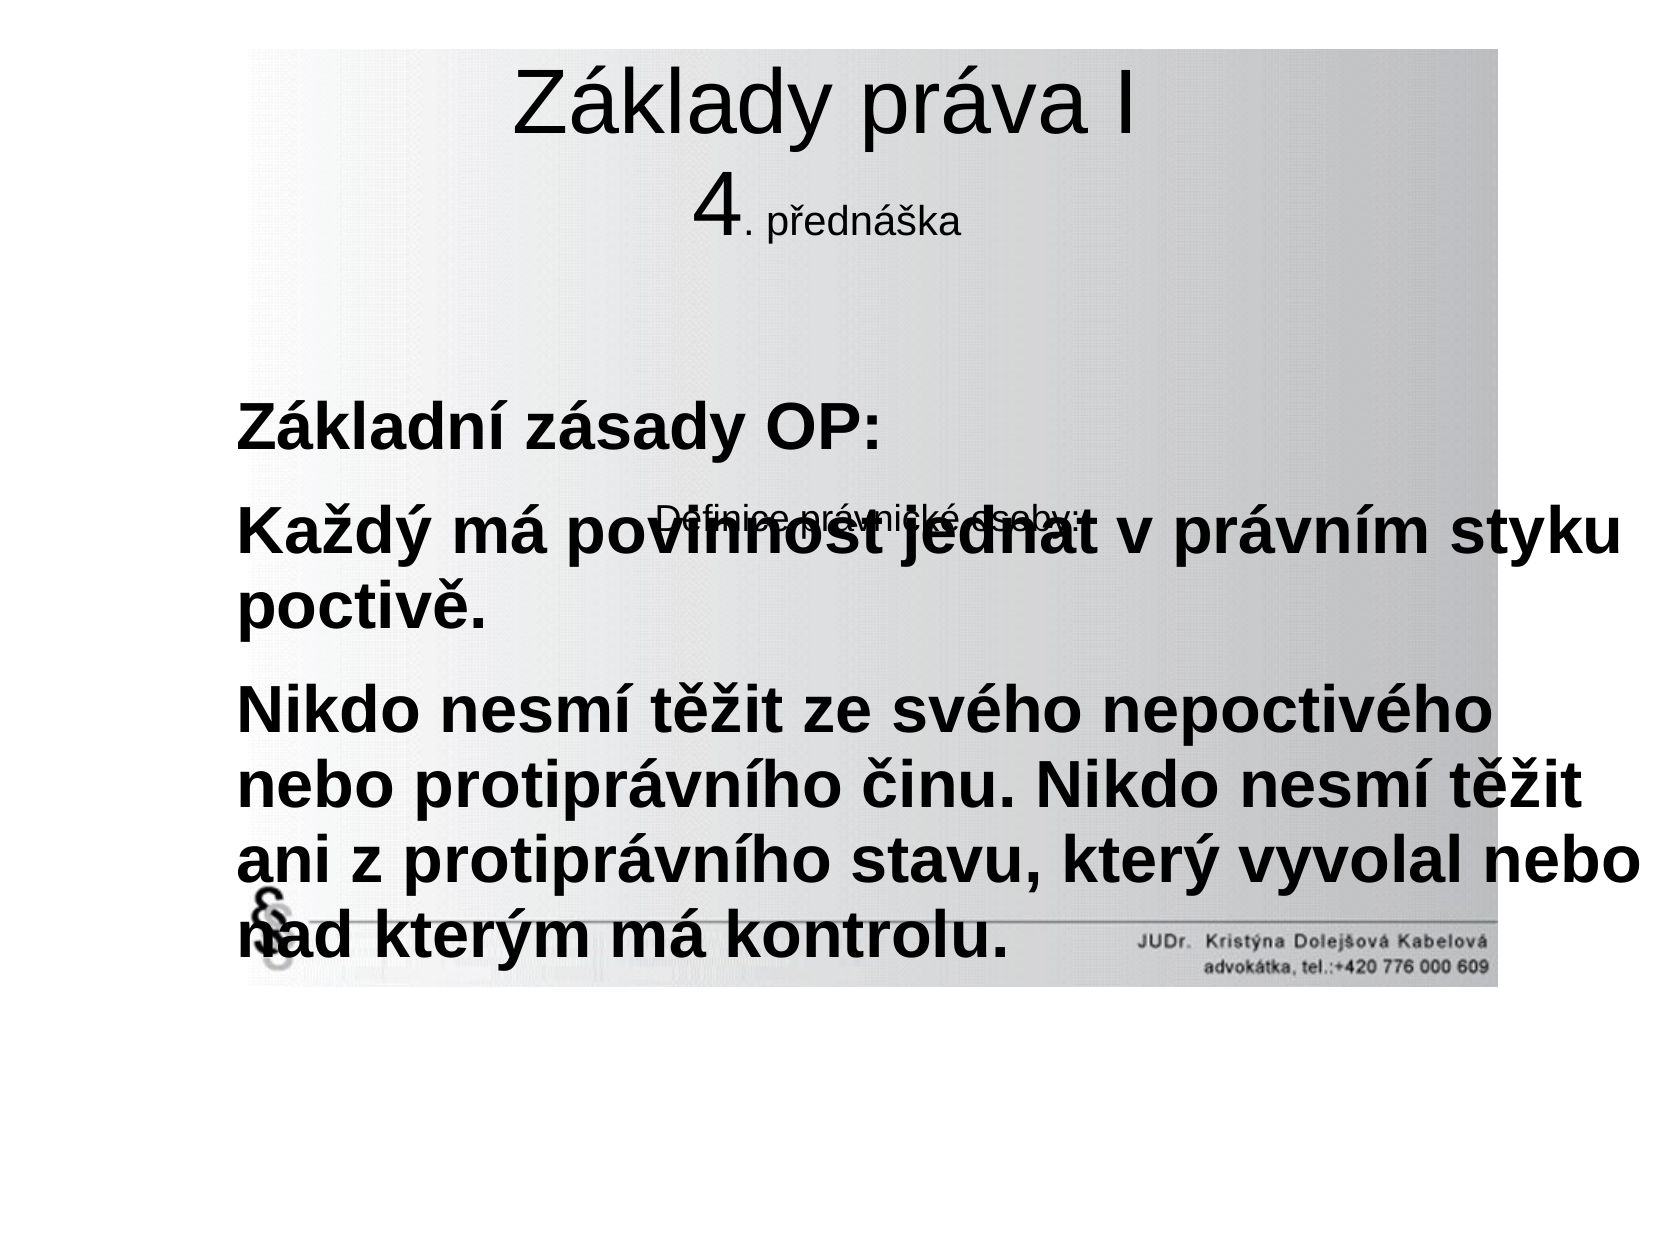

# Základy práva I 4. přednáška
Základní zásady OP:
Každý má povinnost jednat v právním styku poctivě.
Nikdo nesmí těžit ze svého nepoctivého nebo protiprávního činu. Nikdo nesmí těžit ani z protiprávního stavu, který vyvolal nebo nad kterým má kontrolu.